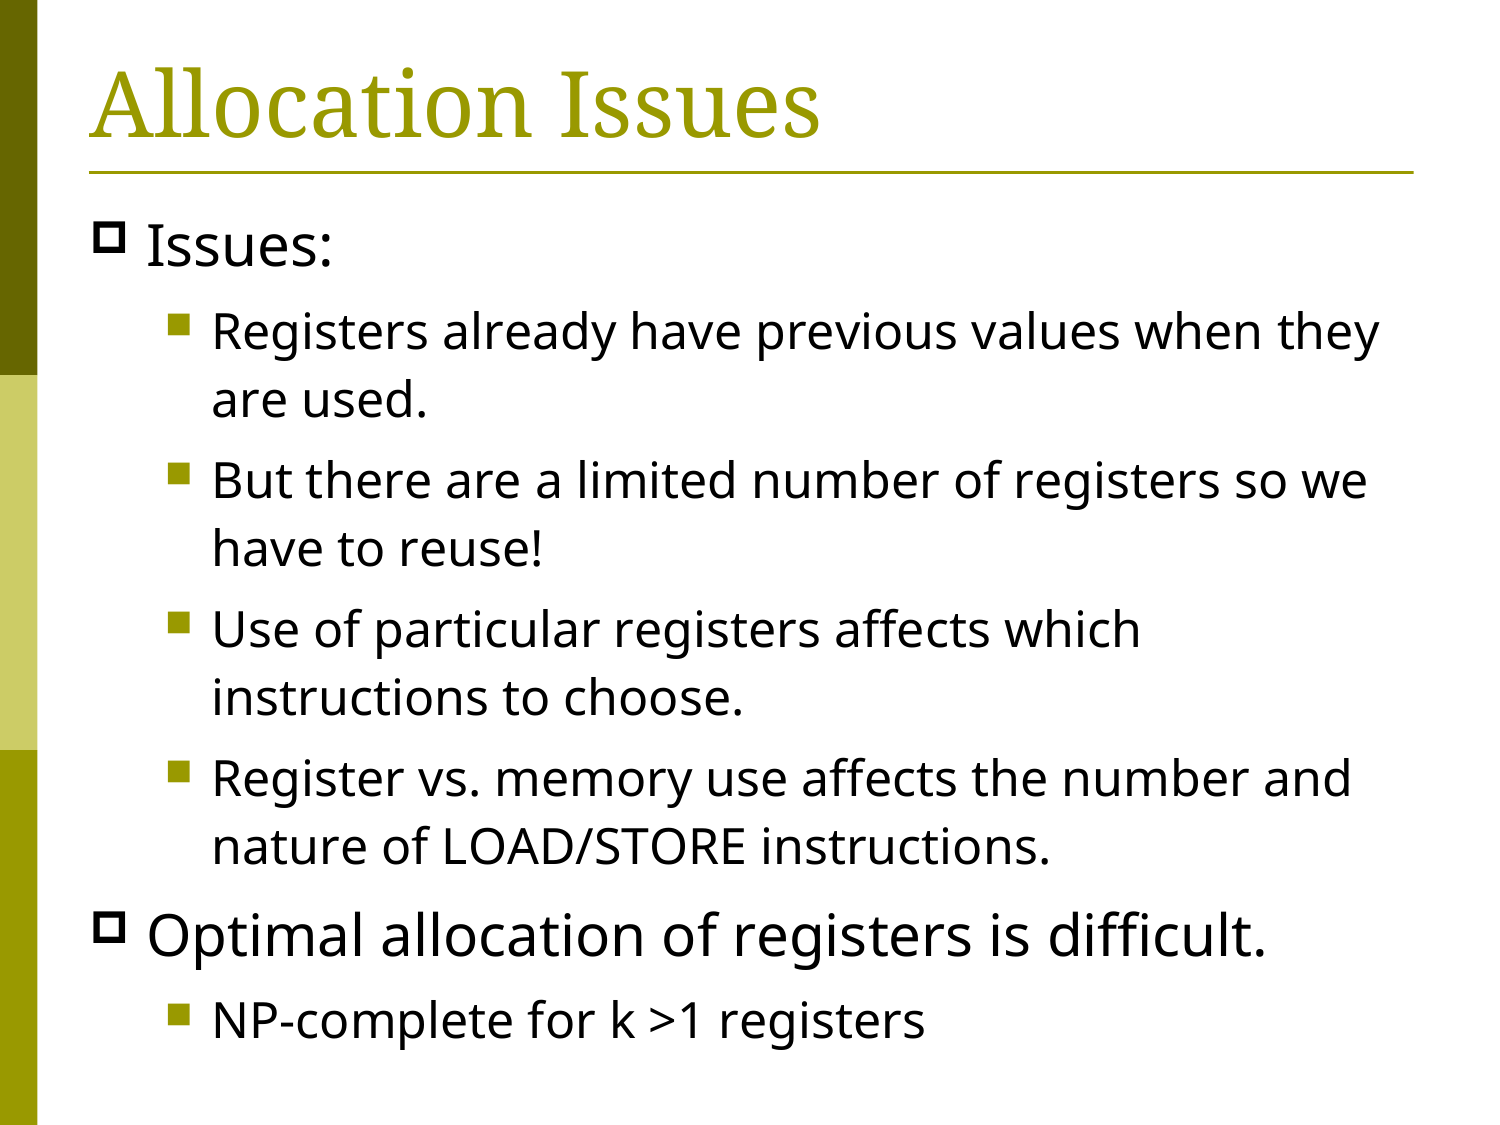

# Allocation Issues
Issues:
Registers already have previous values when they are used.
But there are a limited number of registers so we have to reuse!
Use of particular registers affects which instructions to choose.
Register vs. memory use affects the number and nature of LOAD/STORE instructions.
Optimal allocation of registers is difficult.
NP-complete for k >1 registers